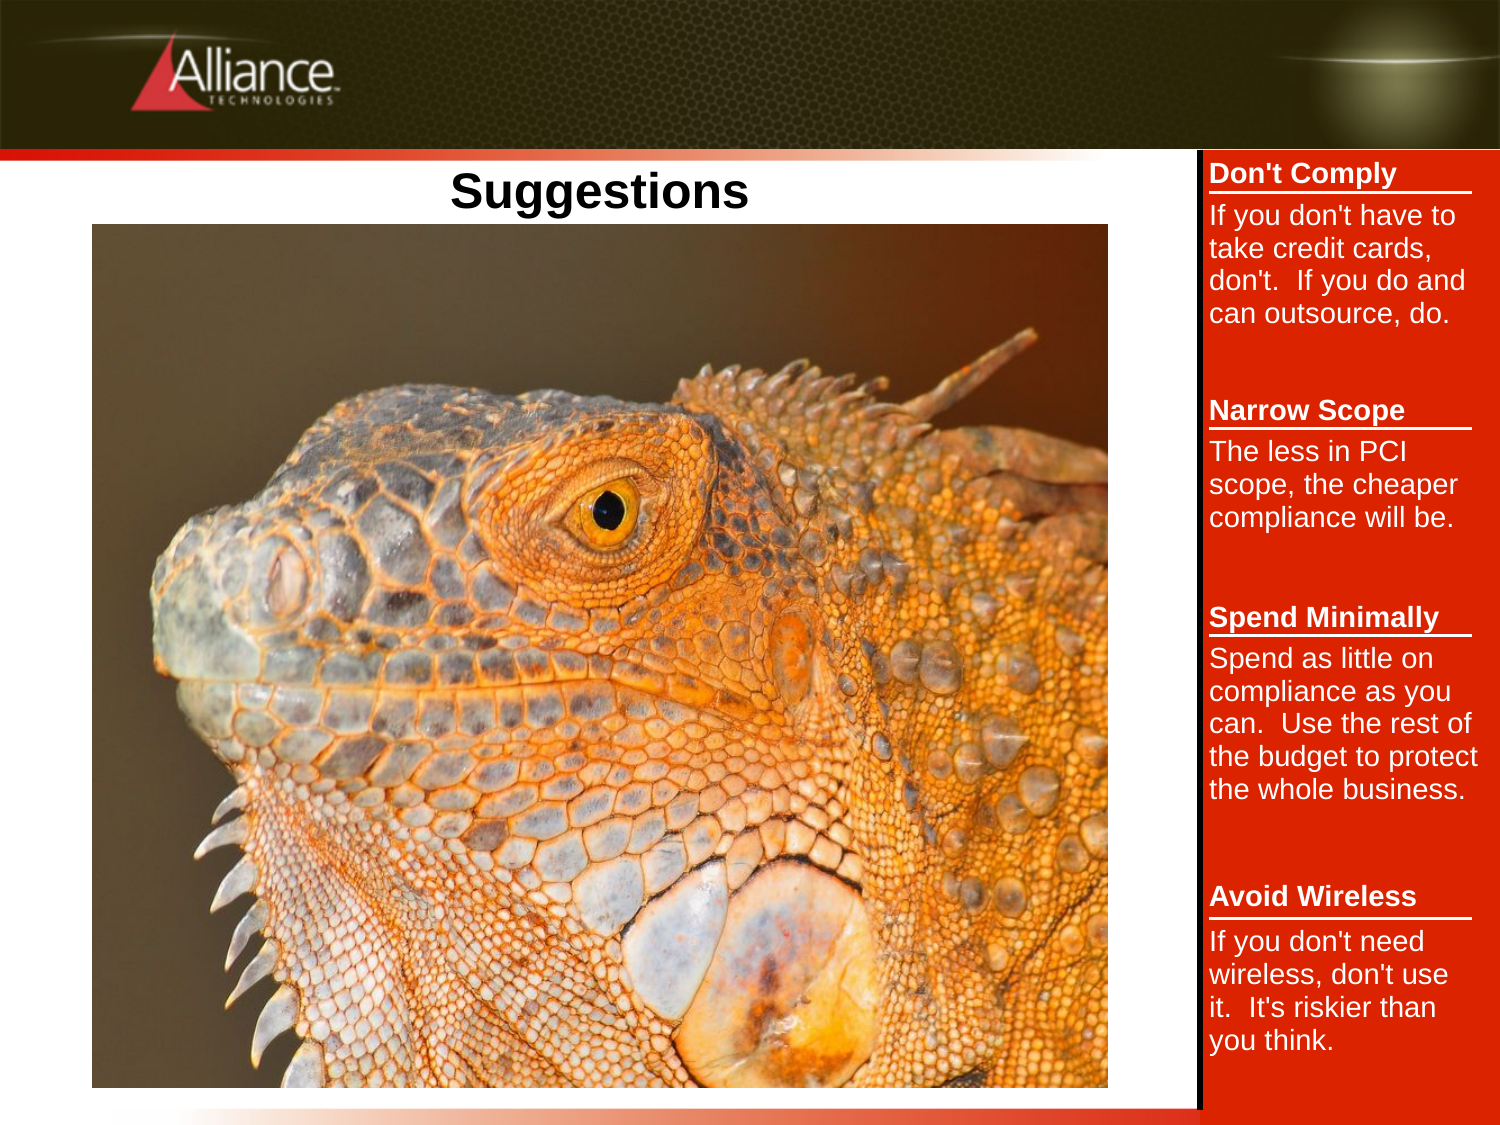

Don't Comply
Suggestions
If you don't have to take credit cards, don't. If you do and can outsource, do.
Narrow Scope
The less in PCI scope, the cheaper compliance will be.
Spend Minimally
Spend as little on compliance as you can. Use the rest of the budget to protect the whole business.
Avoid Wireless
If you don't need wireless, don't use it. It's riskier than you think.